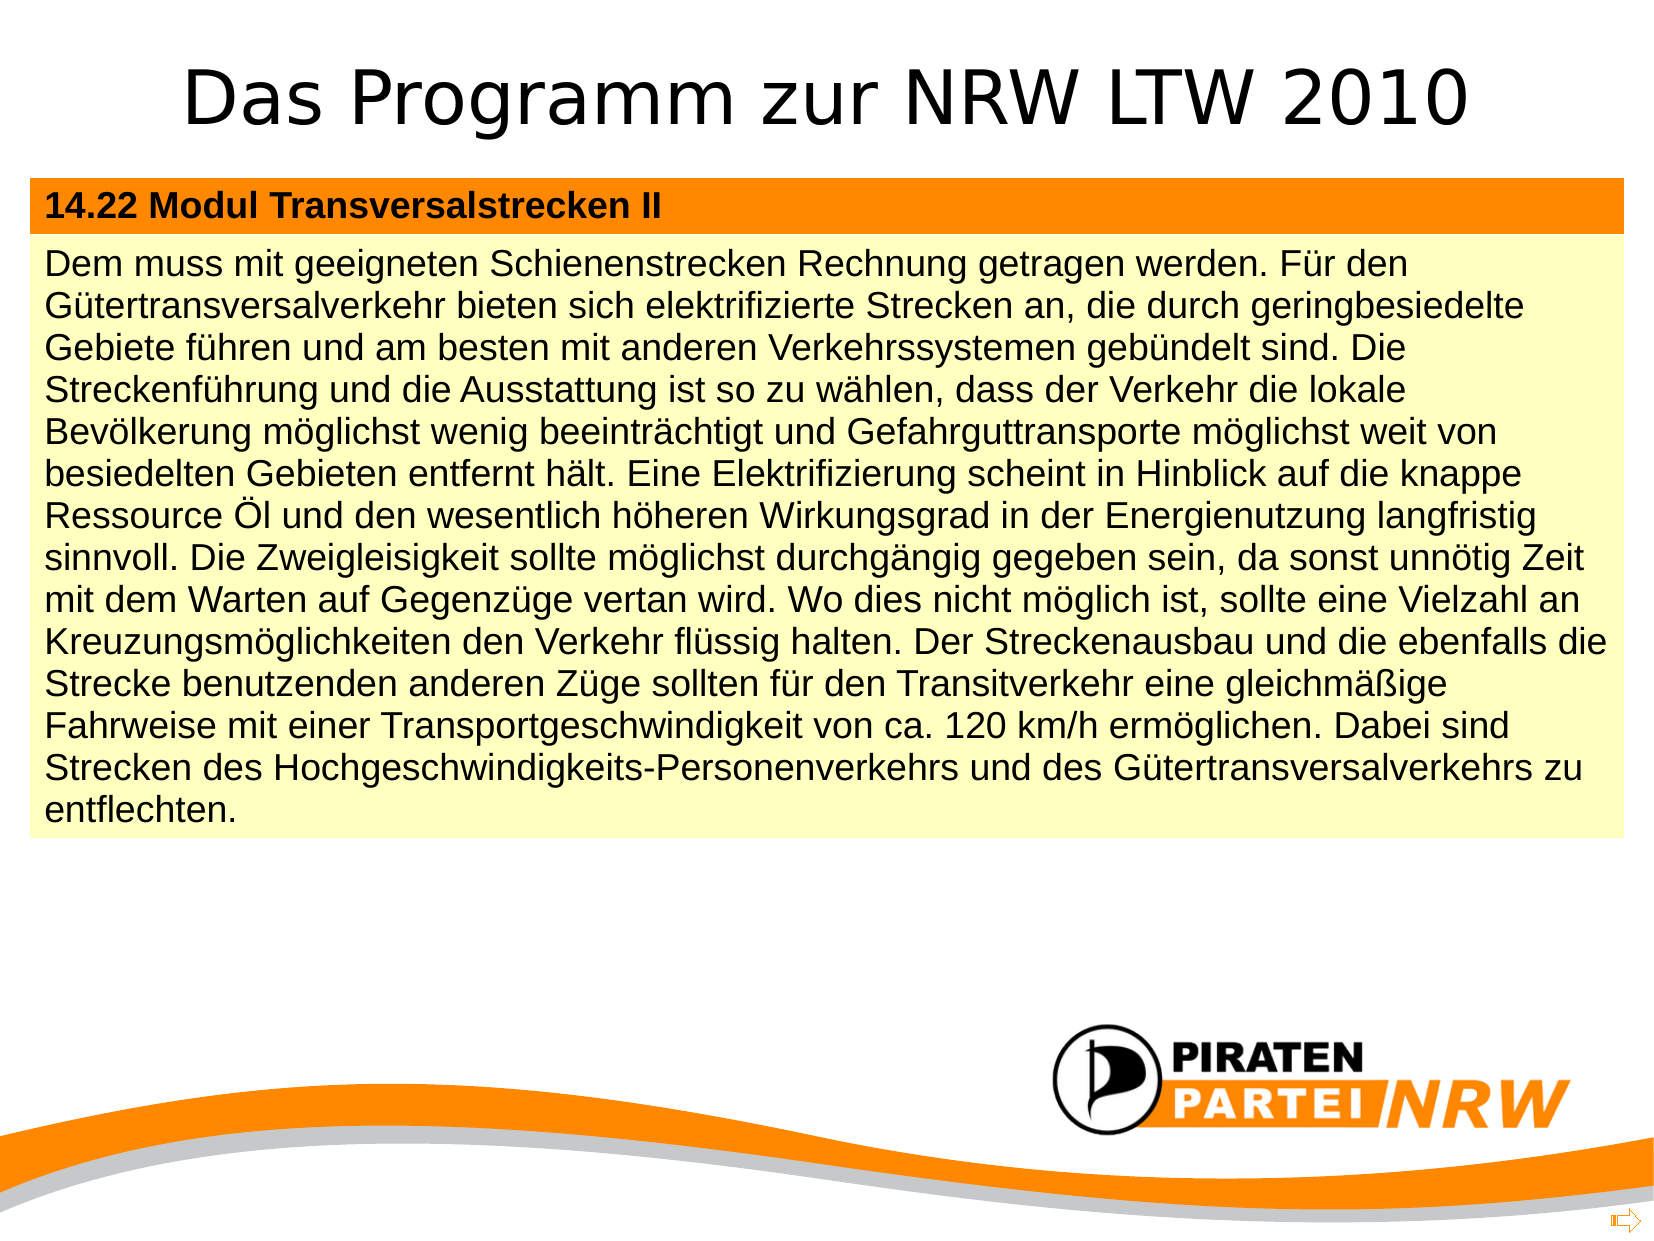

# Das Programm zur NRW LTW 2010
| 14.22 Modul Transversalstrecken II |
| --- |
| Dem muss mit geeigneten Schienenstrecken Rechnung getragen werden. Für den Gütertransversalverkehr bieten sich elektrifizierte Strecken an, die durch geringbesiedelte Gebiete führen und am besten mit anderen Verkehrssystemen gebündelt sind. Die Streckenführung und die Ausstattung ist so zu wählen, dass der Verkehr die lokale Bevölkerung möglichst wenig beeinträchtigt und Gefahrguttransporte möglichst weit von besiedelten Gebieten entfernt hält. Eine Elektrifizierung scheint in Hinblick auf die knappe Ressource Öl und den wesentlich höheren Wirkungsgrad in der Energienutzung langfristig sinnvoll. Die Zweigleisigkeit sollte möglichst durchgängig gegeben sein, da sonst unnötig Zeit mit dem Warten auf Gegenzüge vertan wird. Wo dies nicht möglich ist, sollte eine Vielzahl an Kreuzungsmöglichkeiten den Verkehr flüssig halten. Der Streckenausbau und die ebenfalls die Strecke benutzenden anderen Züge sollten für den Transitverkehr eine gleichmäßige Fahrweise mit einer Transportgeschwindigkeit von ca. 120 km/h ermöglichen. Dabei sind Strecken des Hochgeschwindigkeits-Personenverkehrs und des Gütertransversalverkehrs zu entflechten. |